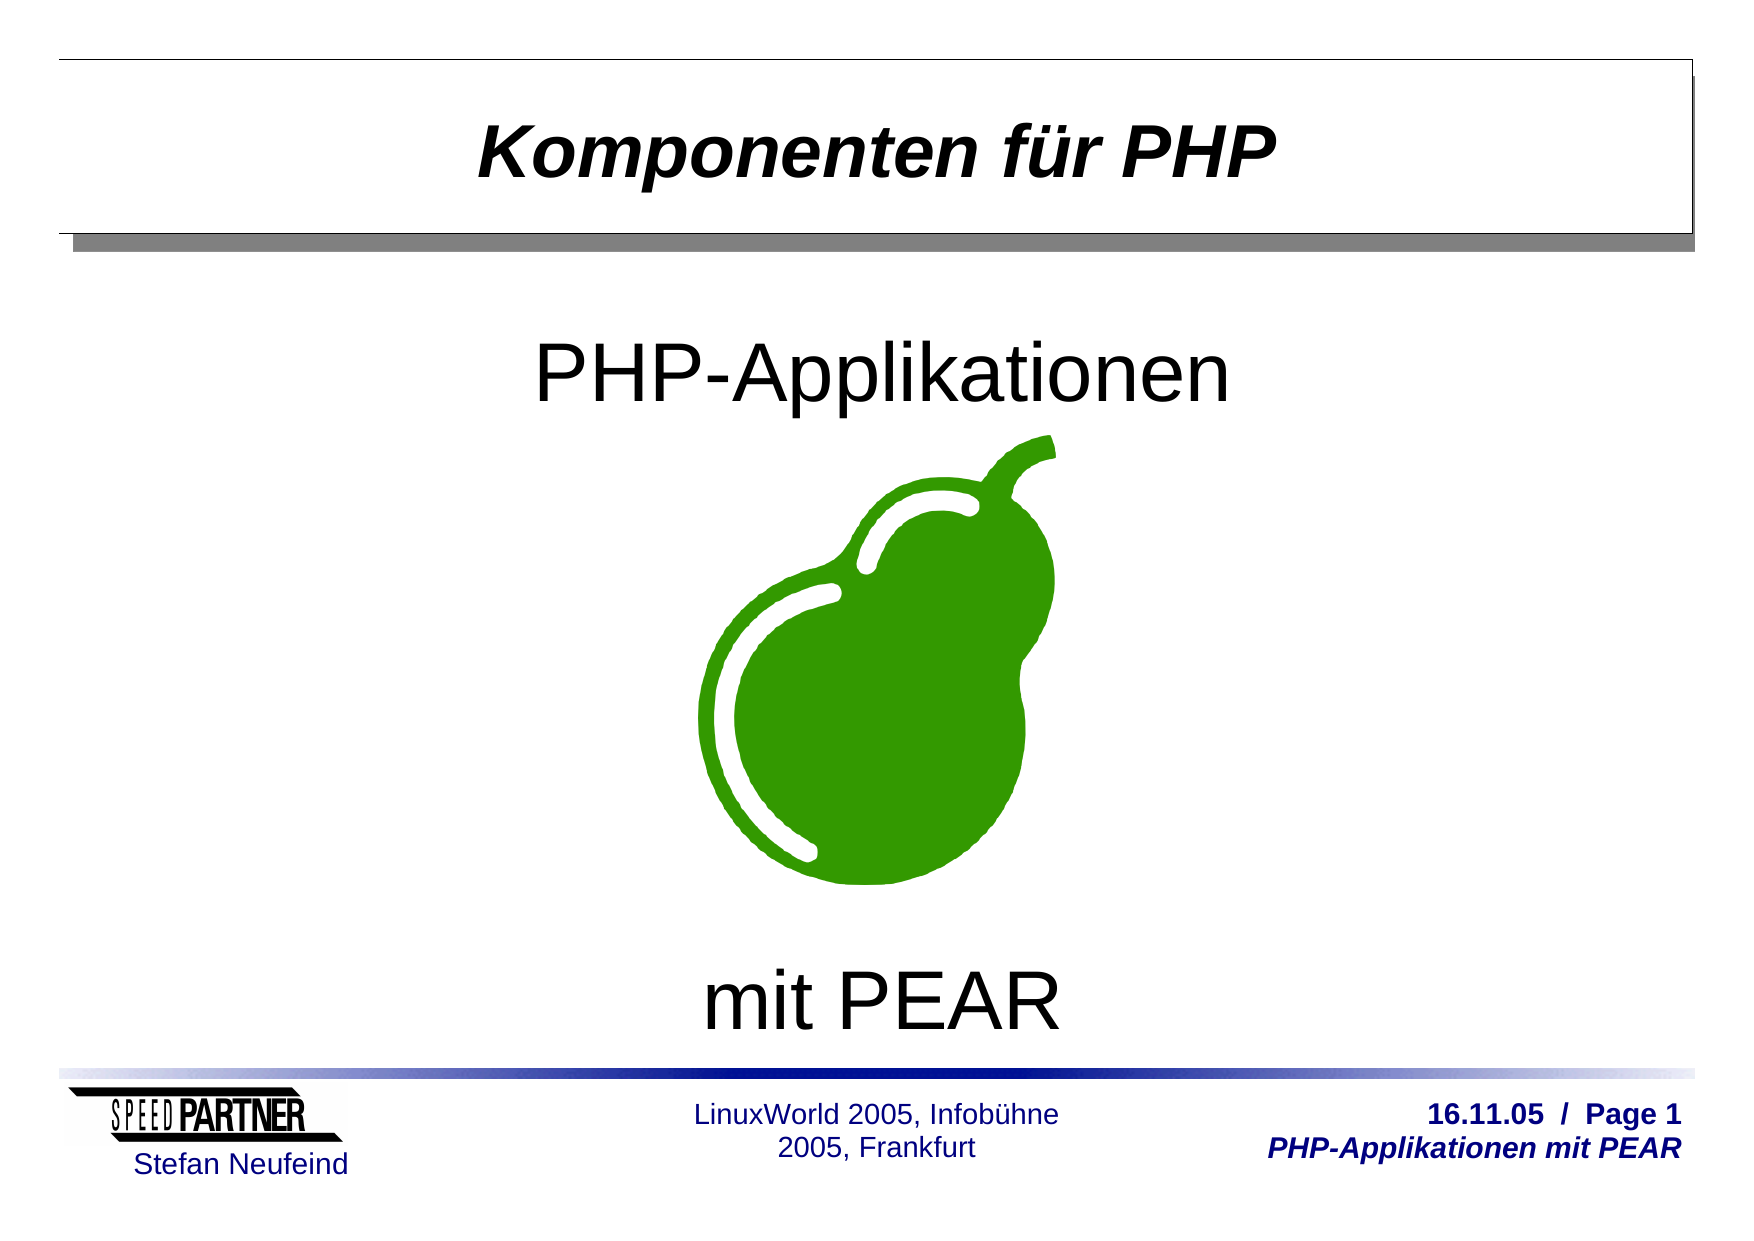

# Komponenten für PHP
PHP-Applikationen
mit PEAR